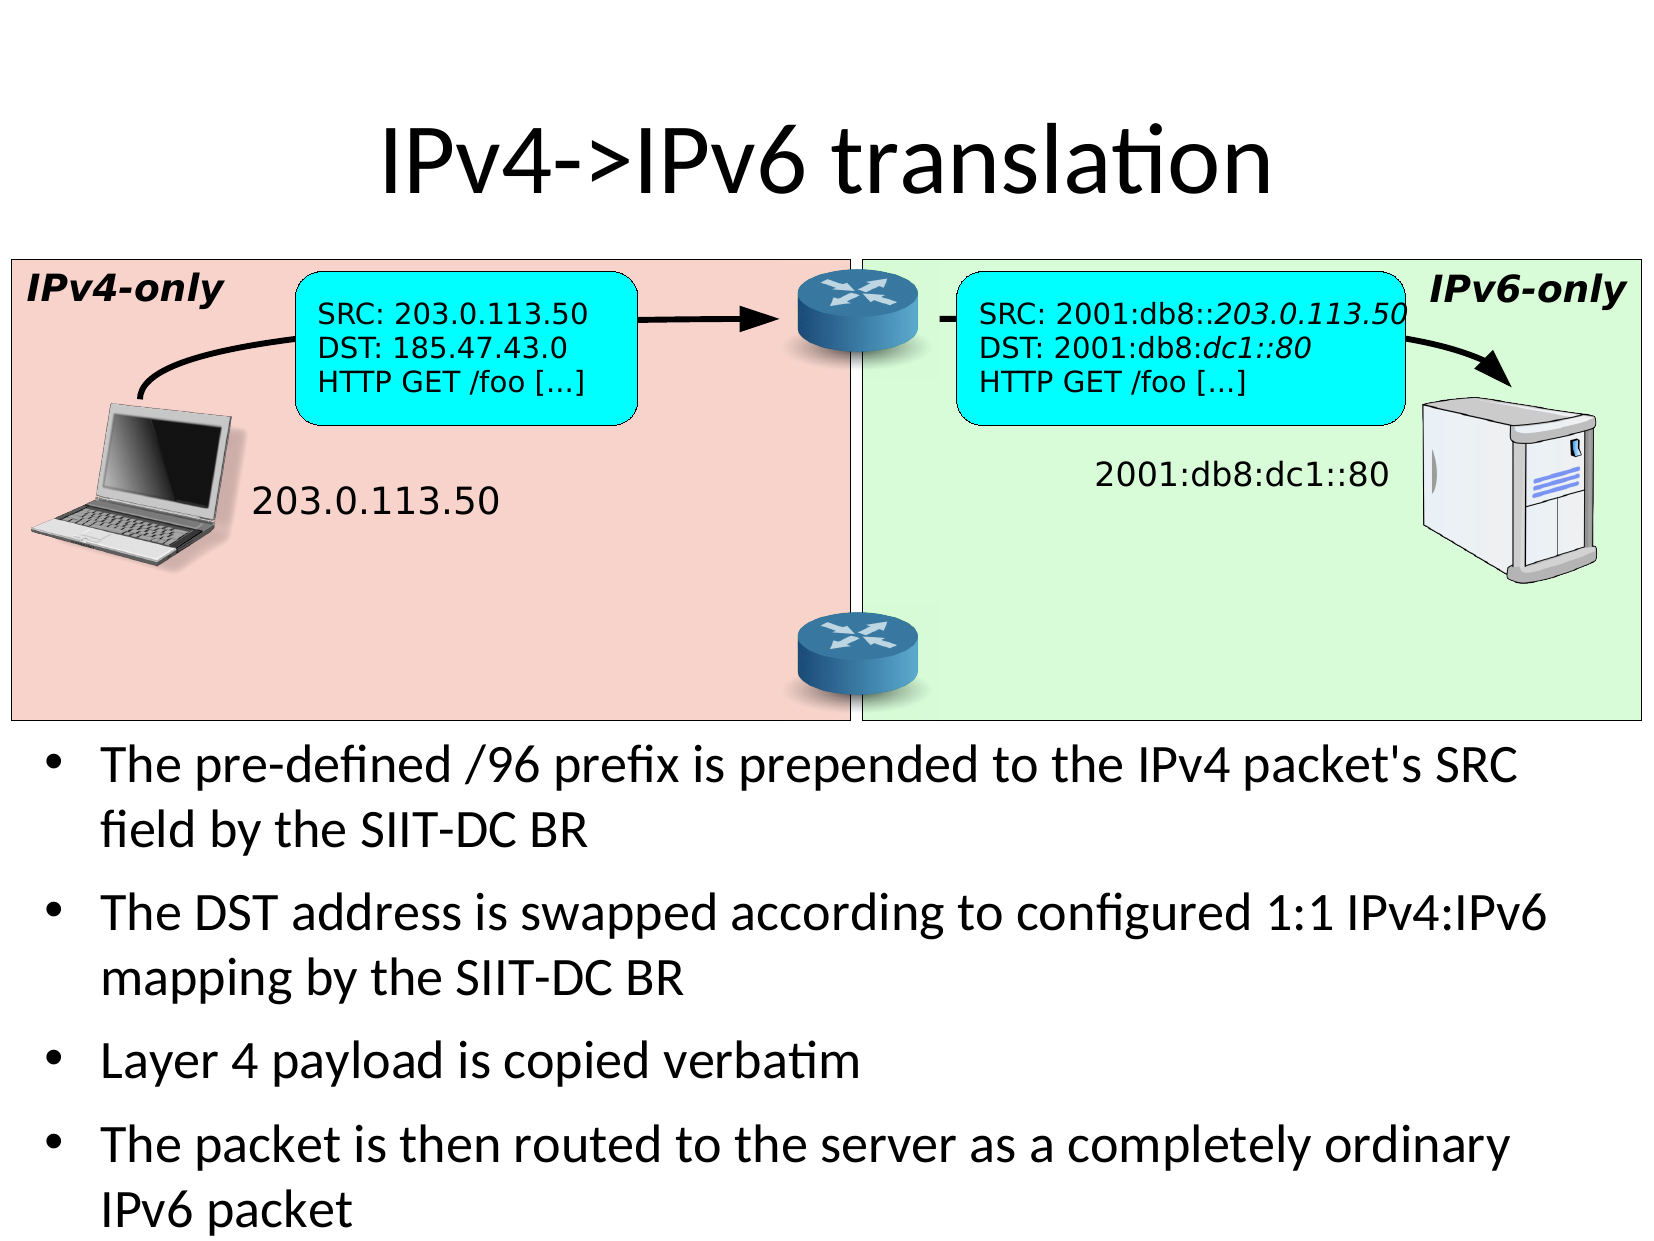

# IPv4->IPv6 translation
IPv4-only
IPv6-only
SRC: 2001:db8::203.0.113.50
DST: 2001:db8:dc1::80
HTTP GET /foo [...]
SRC: 203.0.113.50
DST: 185.47.43.0
HTTP GET /foo [...]
2001:db8:dc1::80
203.0.113.50
The pre-defined /96 prefix is prepended to the IPv4 packet's SRC field by the SIIT-DC BR
The DST address is swapped according to configured 1:1 IPv4:IPv6 mapping by the SIIT-DC BR
Layer 4 payload is copied verbatim
The packet is then routed to the server as a completely ordinary IPv6 packet